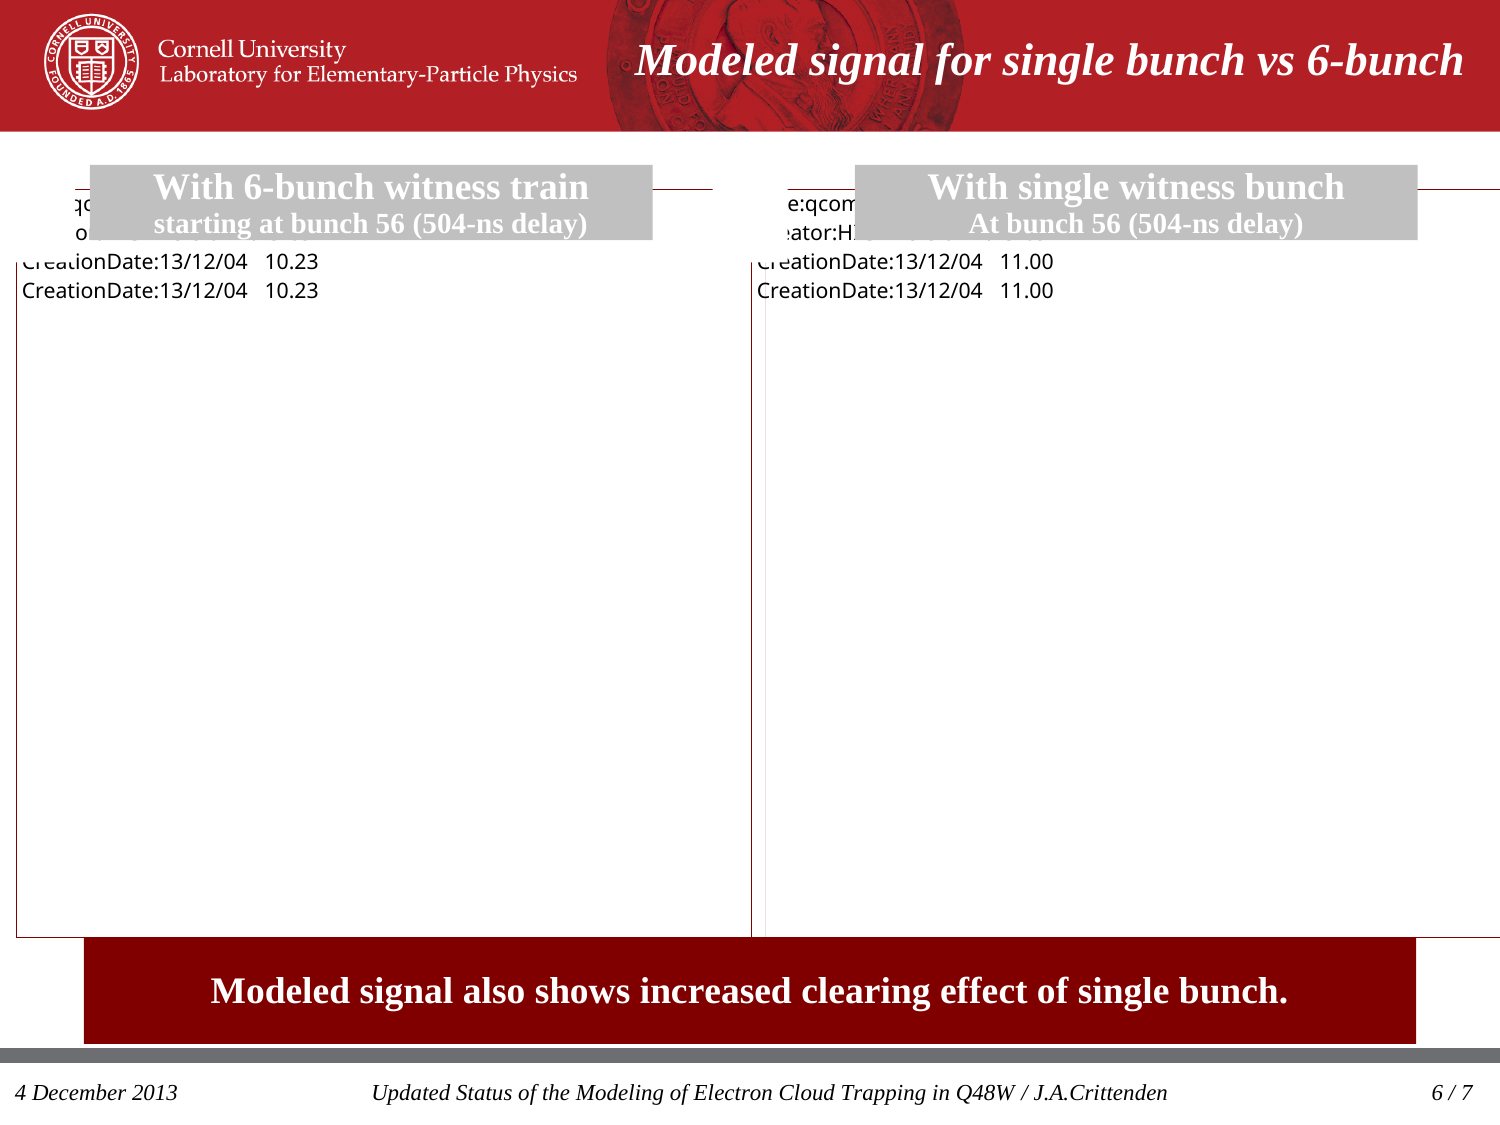

# Modeled signal for single bunch vs 6-bunch
With 6-bunch witness train
starting at bunch 56 (504-ns delay)
With single witness bunch
At bunch 56 (504-ns delay)
Modeled signal also shows increased clearing effect of single bunch.